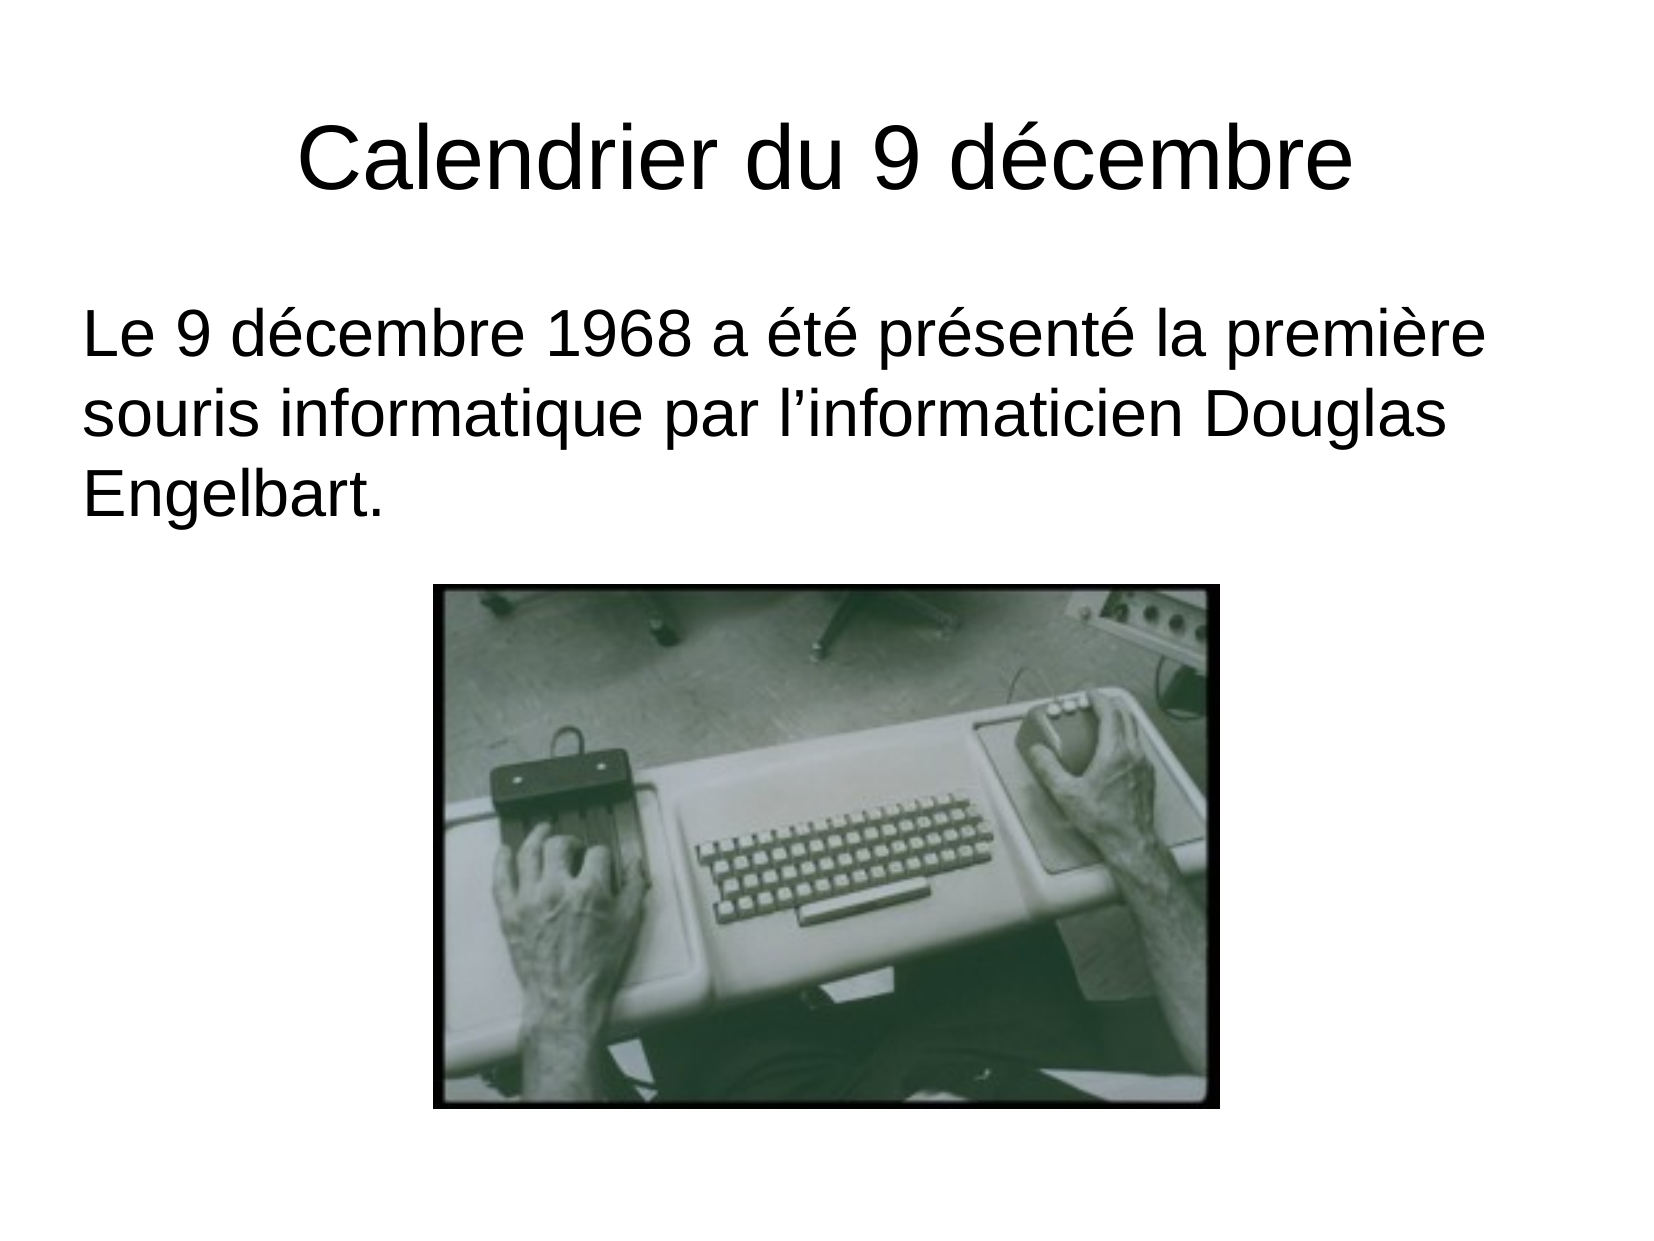

# Calendrier du 9 décembre
Le 9 décembre 1968 a été présenté la première souris informatique par l’informaticien Douglas Engelbart.